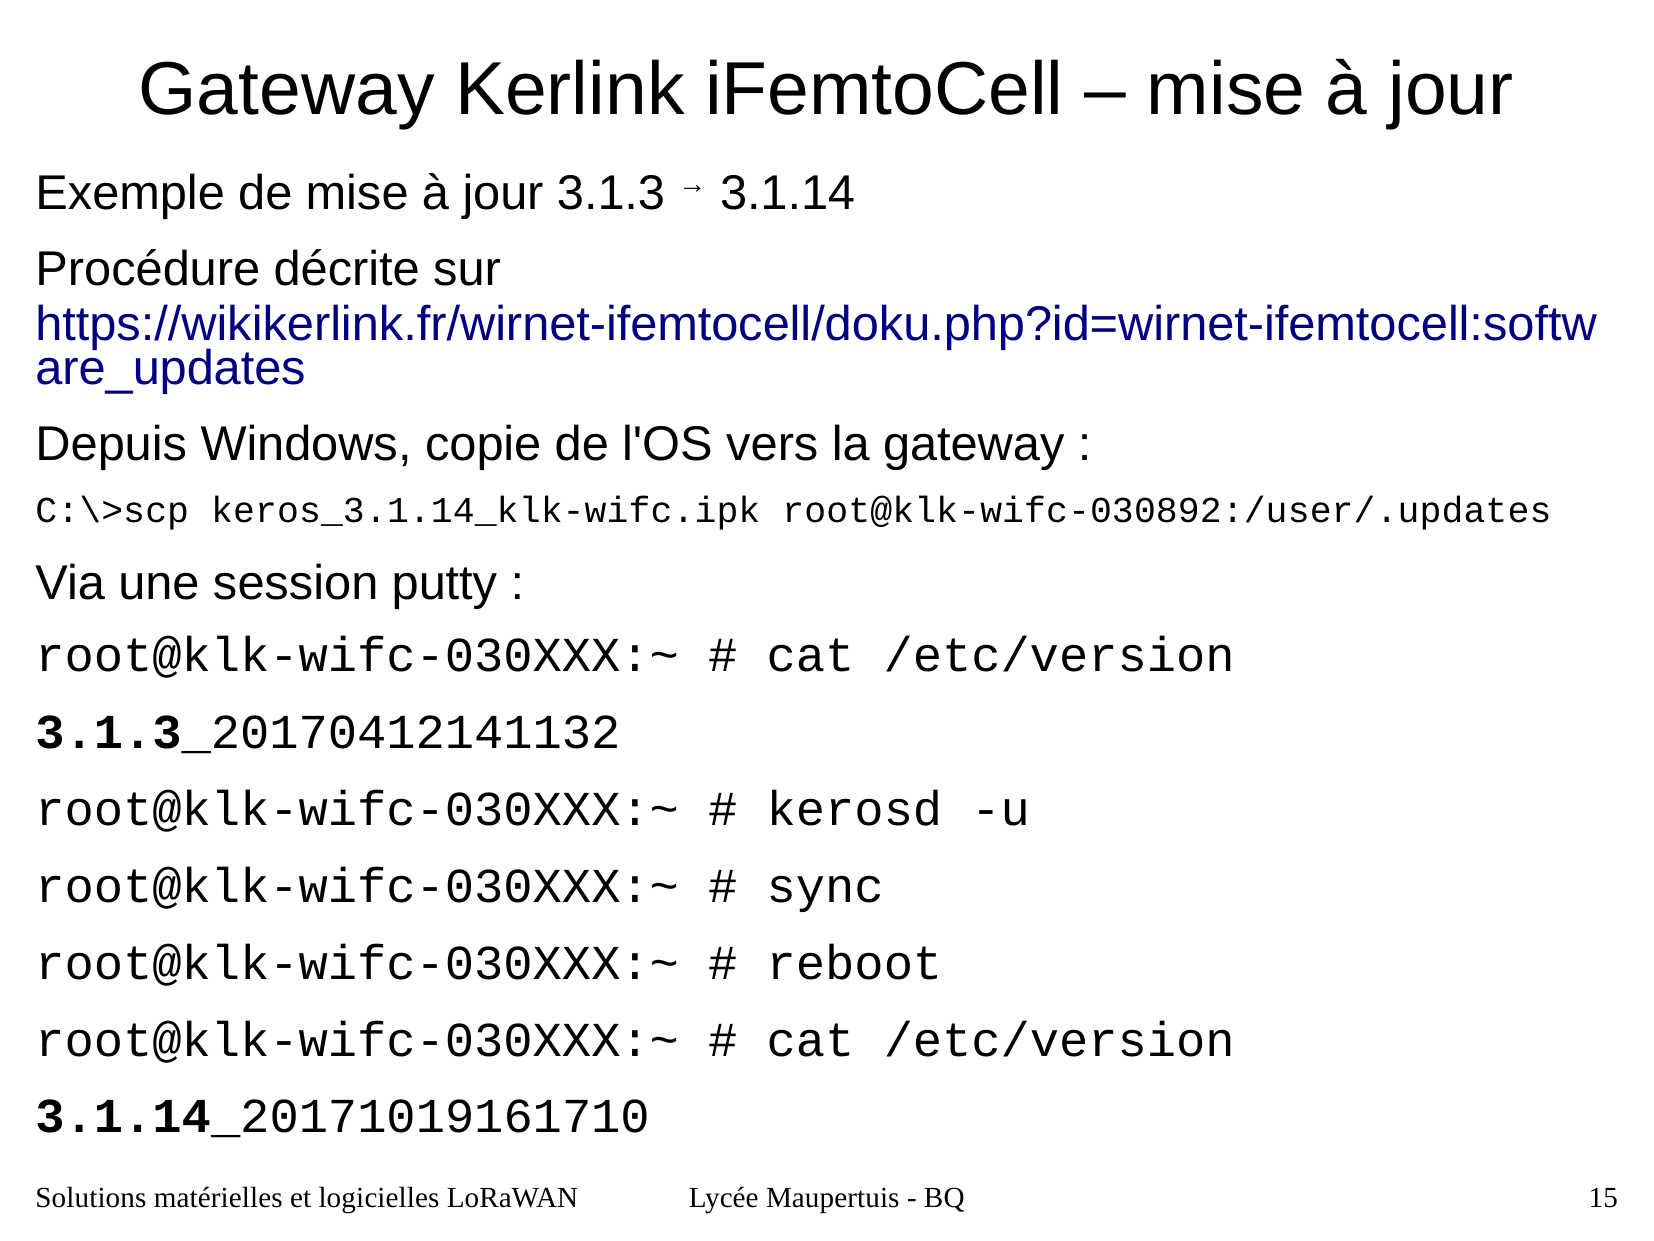

# Gateway Kerlink iFemtoCell – mise à jour
Exemple de mise à jour 3.1.3 → 3.1.14
Procédure décrite sur https://wikikerlink.fr/wirnet-ifemtocell/doku.php?id=wirnet-ifemtocell:software_updates
Depuis Windows, copie de l'OS vers la gateway :
C:\>scp keros_3.1.14_klk-wifc.ipk root@klk-wifc-030892:/user/.updates
Via une session putty :
root@klk-wifc-030XXX:~ # cat /etc/version
3.1.3_20170412141132
root@klk-wifc-030XXX:~ # kerosd -u
root@klk-wifc-030XXX:~ # sync
root@klk-wifc-030XXX:~ # reboot
root@klk-wifc-030XXX:~ # cat /etc/version
3.1.14_20171019161710
Solutions matérielles et logicielles LoRaWAN
Lycée Maupertuis - BQ
15